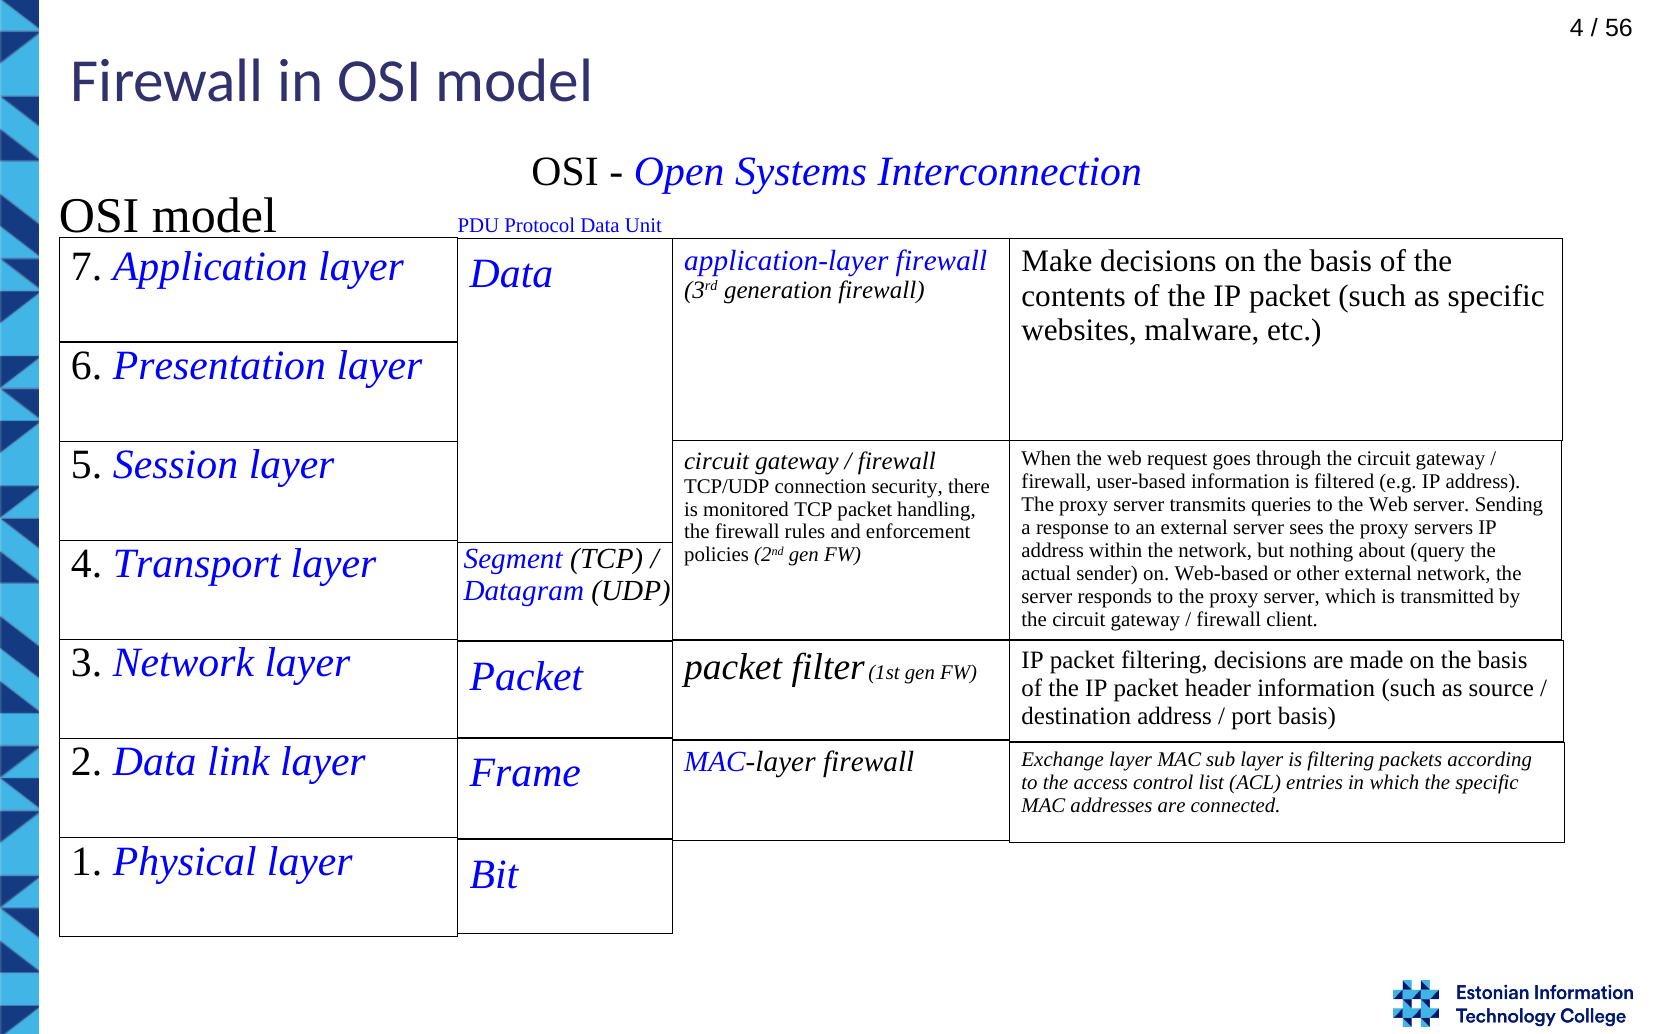

# Firewall in OSI model
OSI - Open Systems Interconnection
OSI model
PDU Protocol Data Unit
7. Application layer
Data
application-layer firewall
(3rd generation firewall)
Make decisions on the basis of the contents of the IP packet (such as specific websites, malware, etc.)
6. Presentation layer
circuit gateway / firewall
TCP/UDP connection security, there is monitored TCP packet handling, the firewall rules and enforcement policies (2nd gen FW)
When the web request goes through the circuit gateway / firewall, user-based information is filtered (e.g. IP address). The proxy server transmits queries to the Web server. Sending a response to an external server sees the proxy servers IP address within the network, but nothing about (query the actual sender) on. Web-based or other external network, the server responds to the proxy server, which is transmitted by the circuit gateway / firewall client.
5. Session layer
4. Transport layer
Segment (TCP) / Datagram (UDP)
3. Network layer
packet filter (1st gen FW)
IP packet filtering, decisions are made on the basis of the IP packet header information (such as source / destination address / port basis)
Packet
Frame
2. Data link layer
MAC-layer firewall
Exchange layer MAC sub layer is filtering packets according to the access control list (ACL) entries in which the specific MAC addresses are connected.
1. Physical layer
Bit